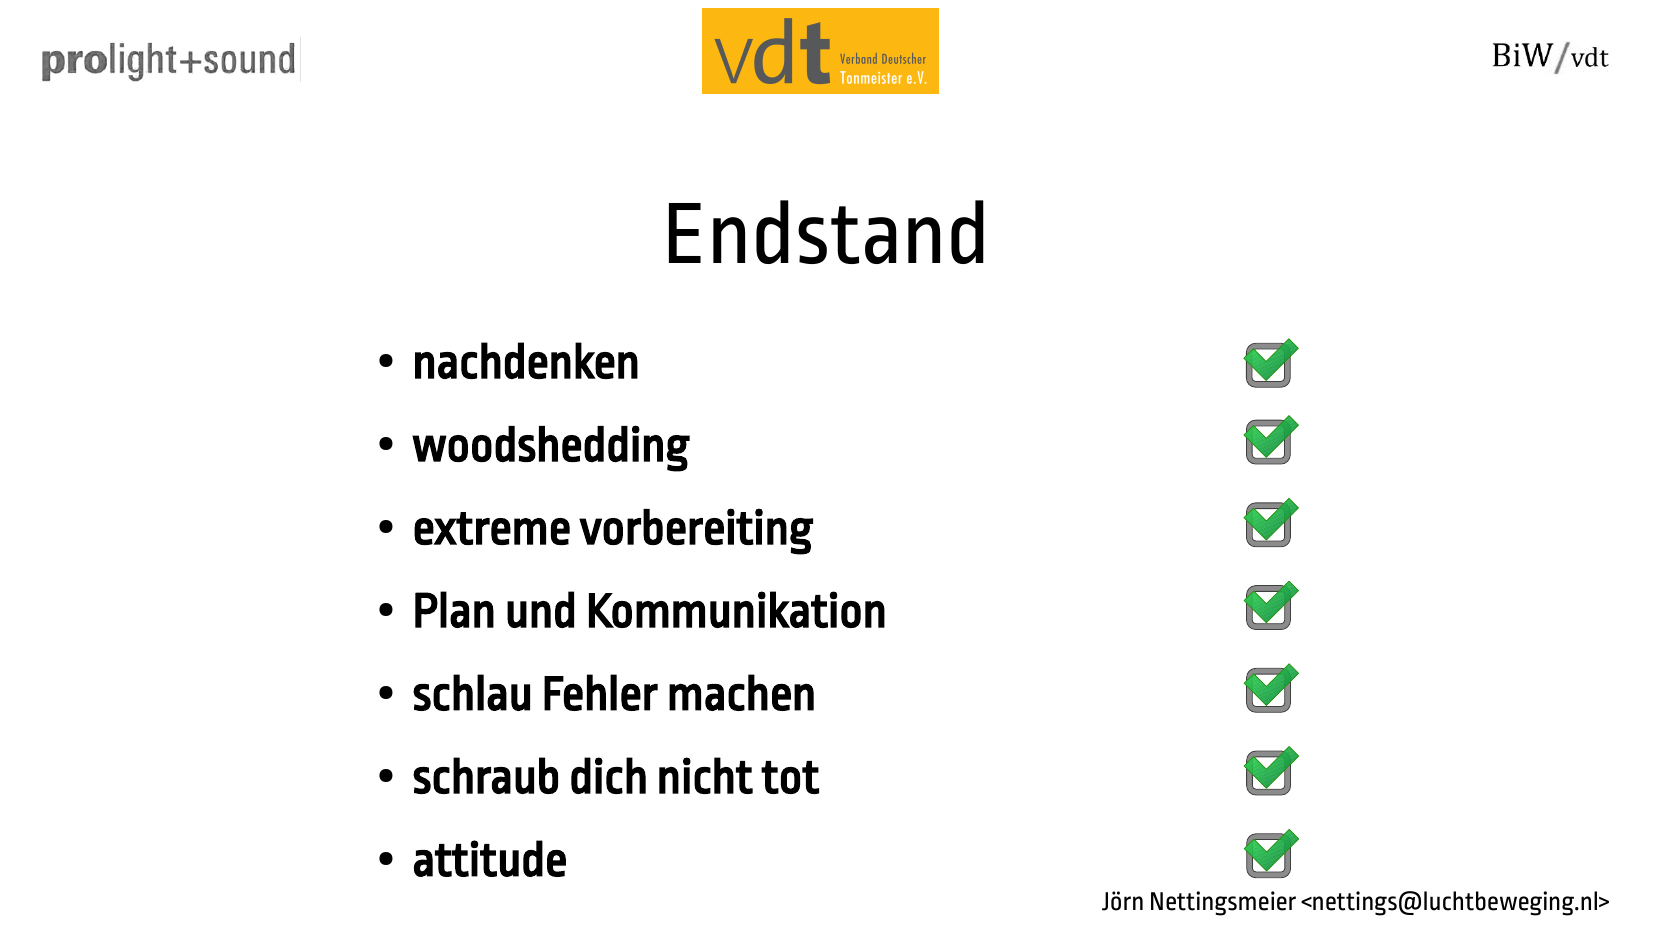

# Endstand
nachdenken
woodshedding
extreme vorbereiting
Plan und Kommunikation
schlau Fehler machen
schraub dich nicht tot
attitude